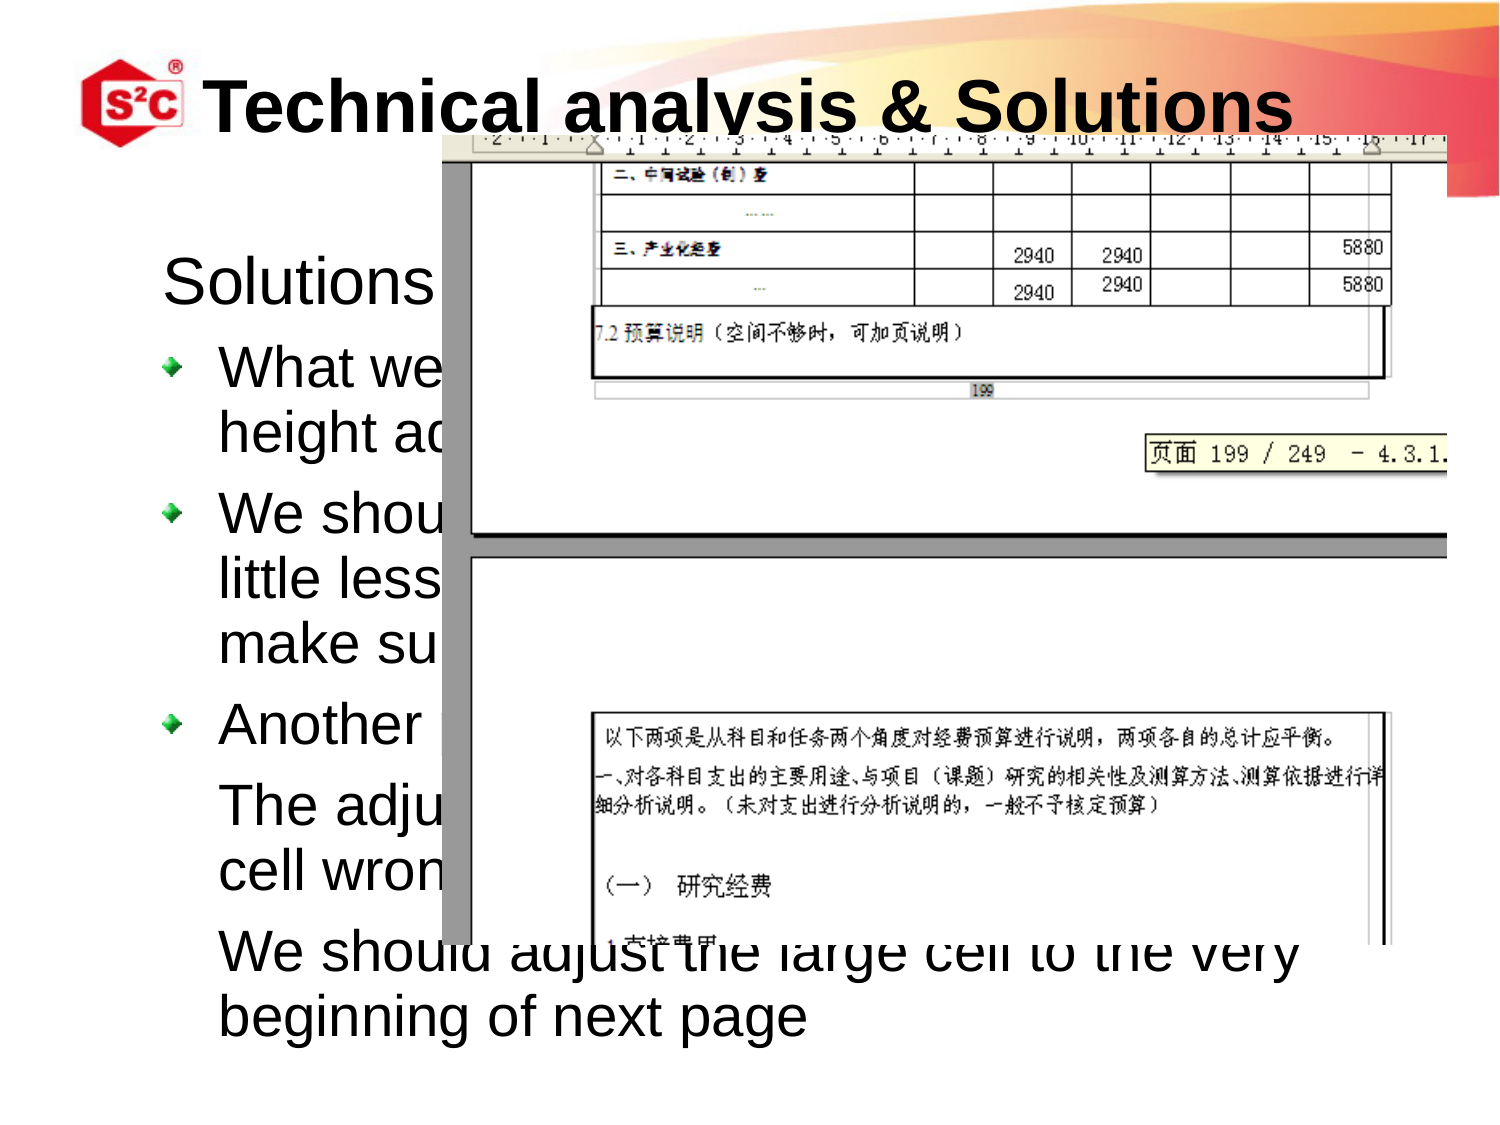

# Technical analysis & Solutions --deed loop happens
Solutions:
What we should do is the recalculated height adjustment
We should adjust the recalculated height a little less than the body frame height to make sure the regular page-break actions
Another problem to solve :
The adjustment above will lead to the large cell wrongly breaked, like the screenprint
We should adjust the large cell to the very beginning of next page